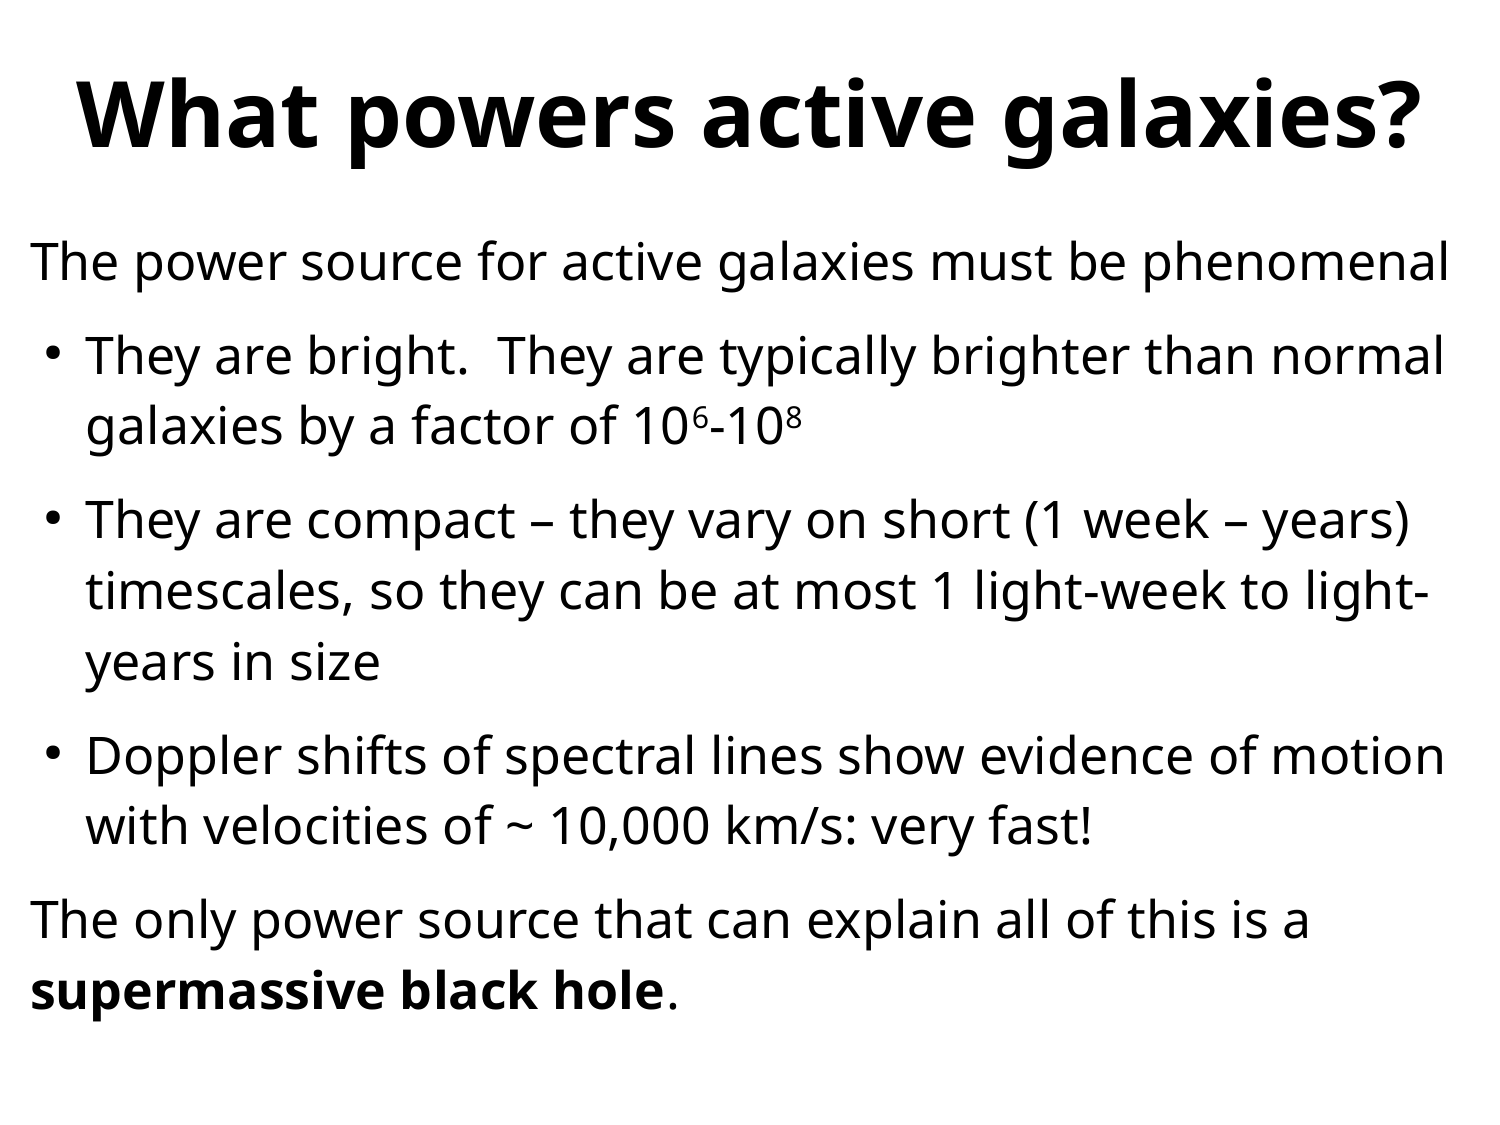

# What powers active galaxies?
The power source for active galaxies must be phenomenal
They are bright. They are typically brighter than normal galaxies by a factor of 106-108
They are compact – they vary on short (1 week – years) timescales, so they can be at most 1 light-week to light-years in size
Doppler shifts of spectral lines show evidence of motion with velocities of ~ 10,000 km/s: very fast!
The only power source that can explain all of this is a supermassive black hole.